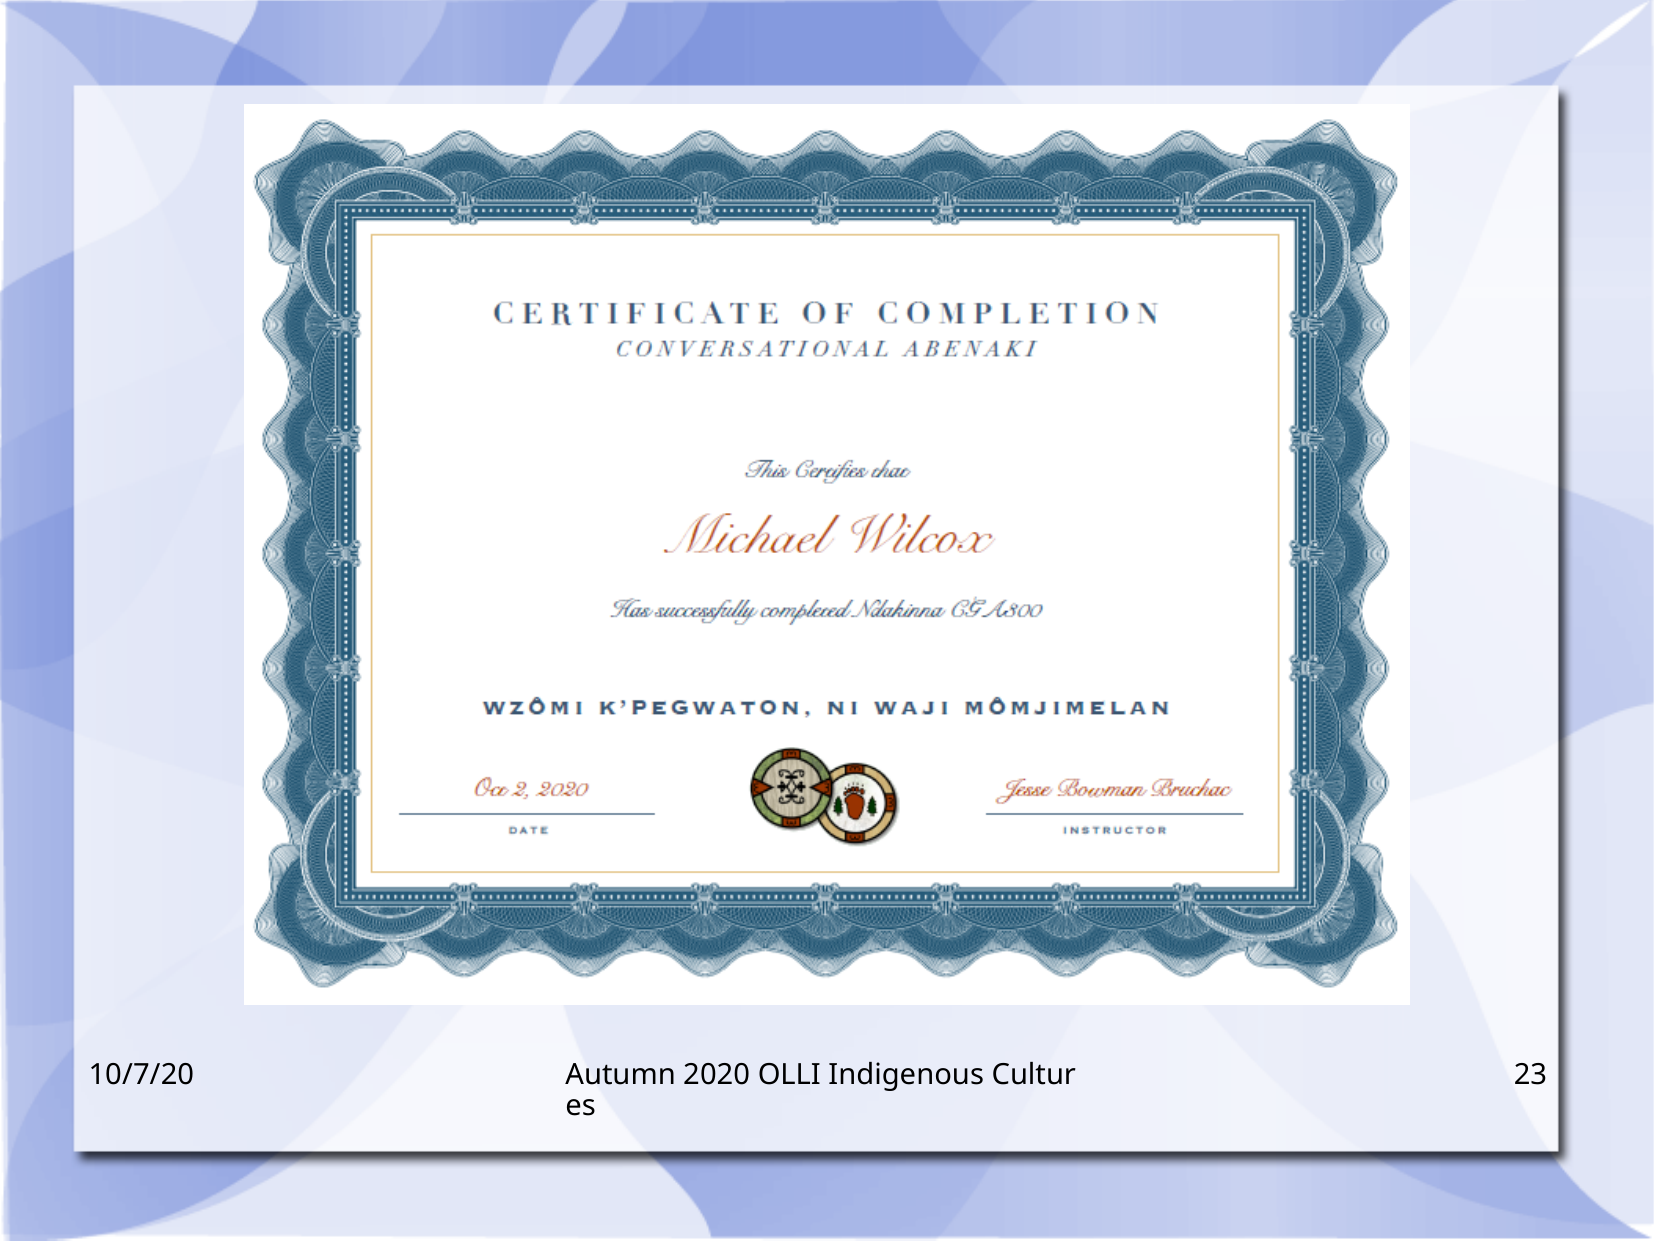

10/7/20
Autumn 2020 OLLI Indigenous Cultures
23